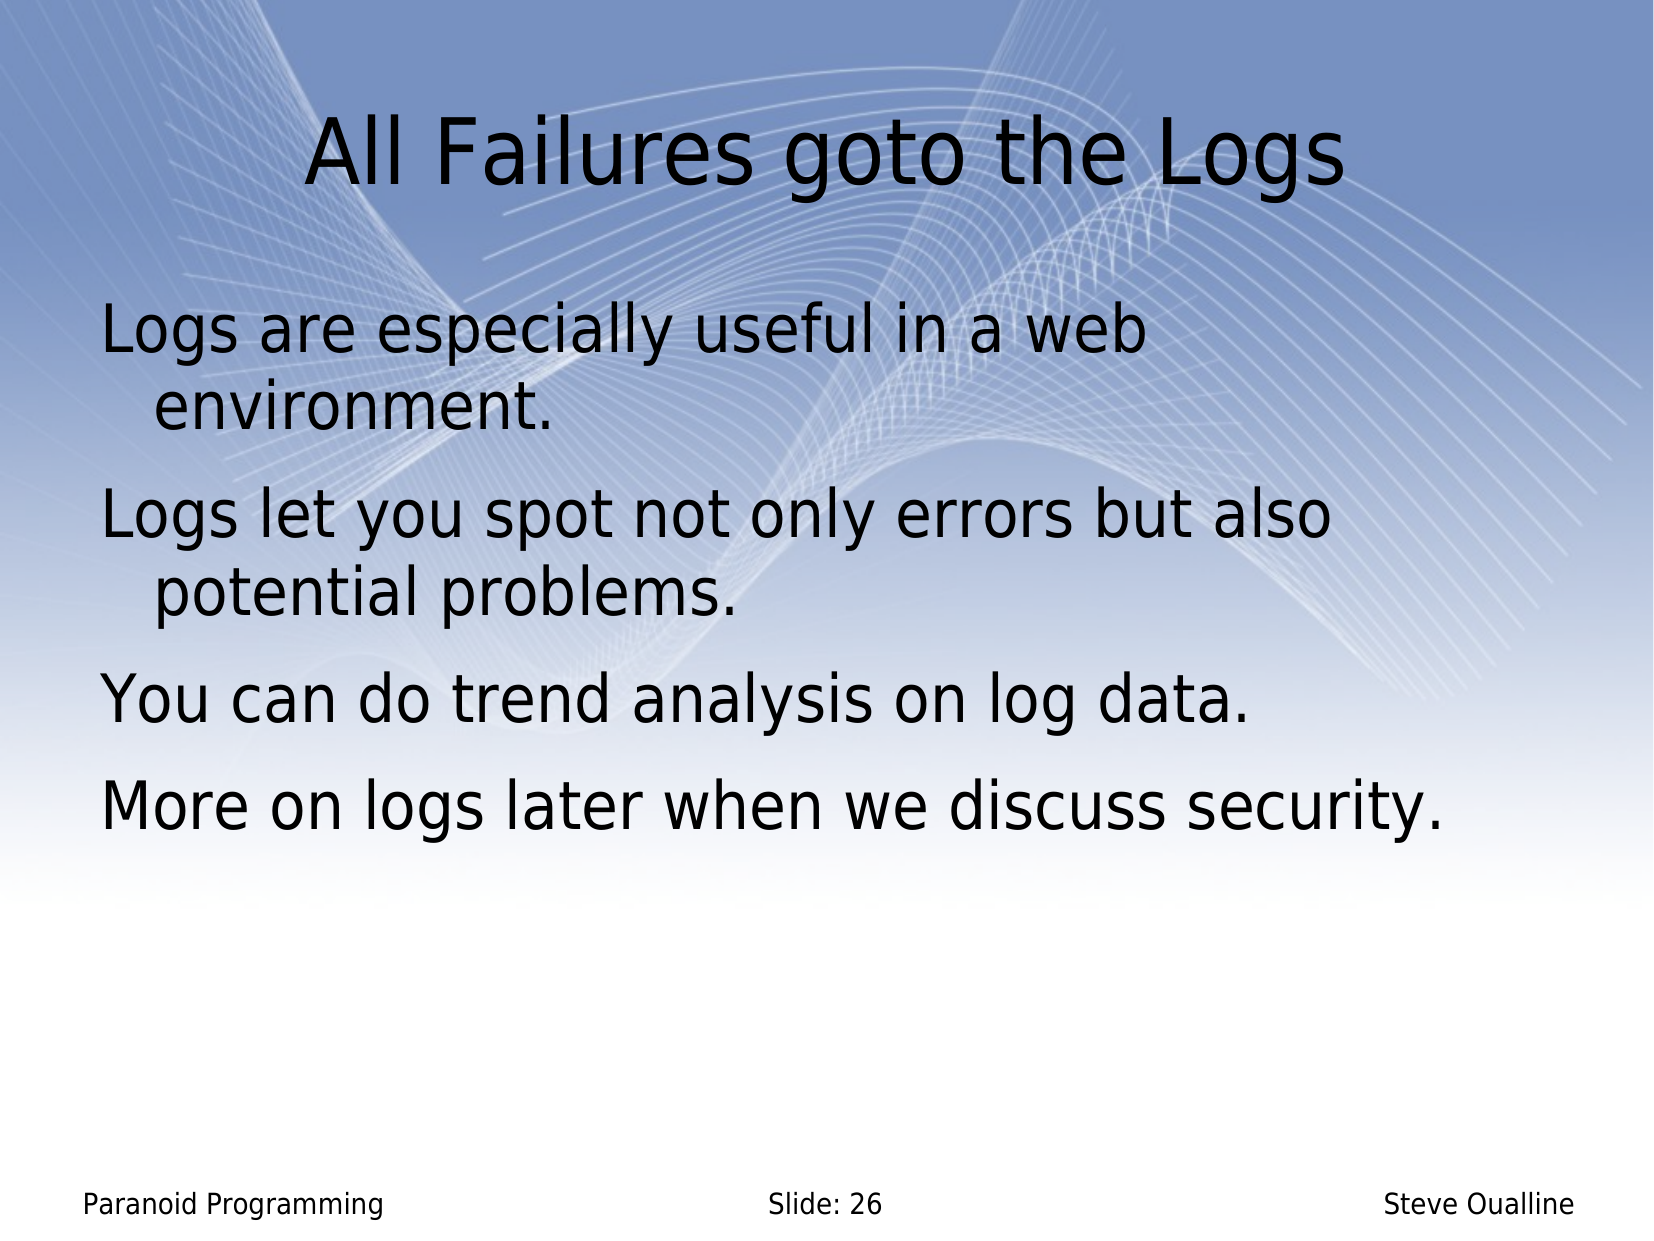

# All Failures goto the Logs
Logs are especially useful in a web environment.
Logs let you spot not only errors but also potential problems.
You can do trend analysis on log data.
More on logs later when we discuss security.
Paranoid Programming
Steve Oualline
26